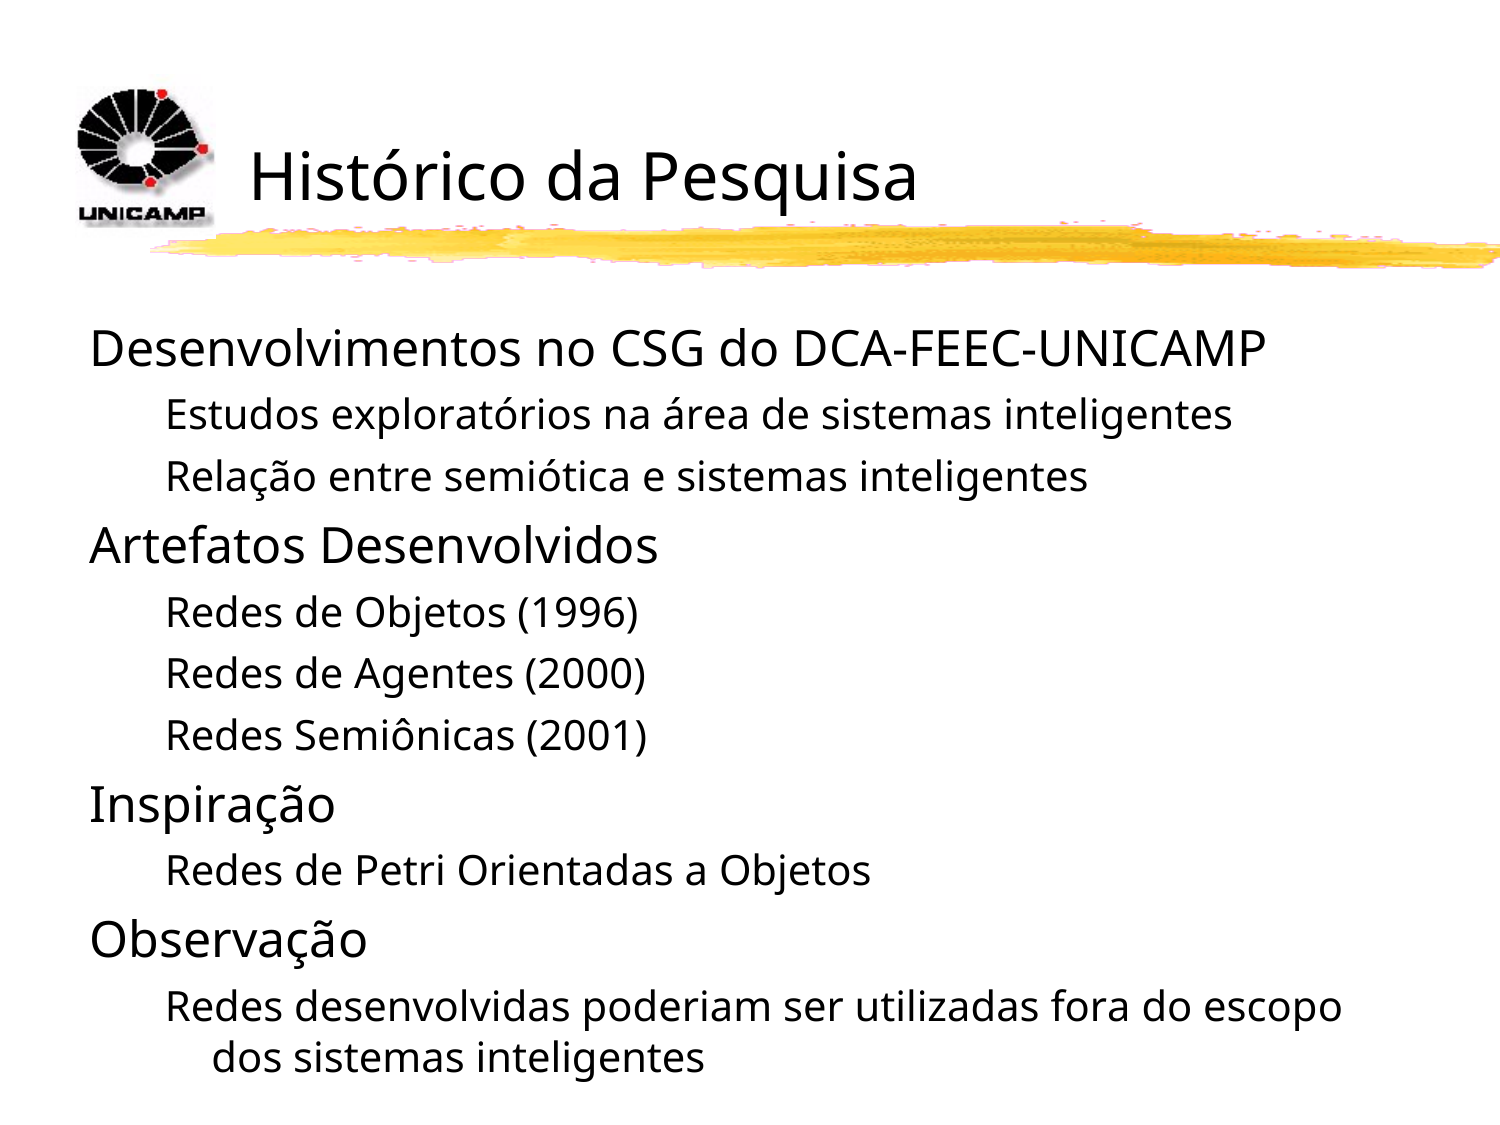

# Histórico da Pesquisa
Desenvolvimentos no CSG do DCA-FEEC-UNICAMP
Estudos exploratórios na área de sistemas inteligentes
Relação entre semiótica e sistemas inteligentes
Artefatos Desenvolvidos
Redes de Objetos (1996)
Redes de Agentes (2000)
Redes Semiônicas (2001)
Inspiração
Redes de Petri Orientadas a Objetos
Observação
Redes desenvolvidas poderiam ser utilizadas fora do escopo dos sistemas inteligentes